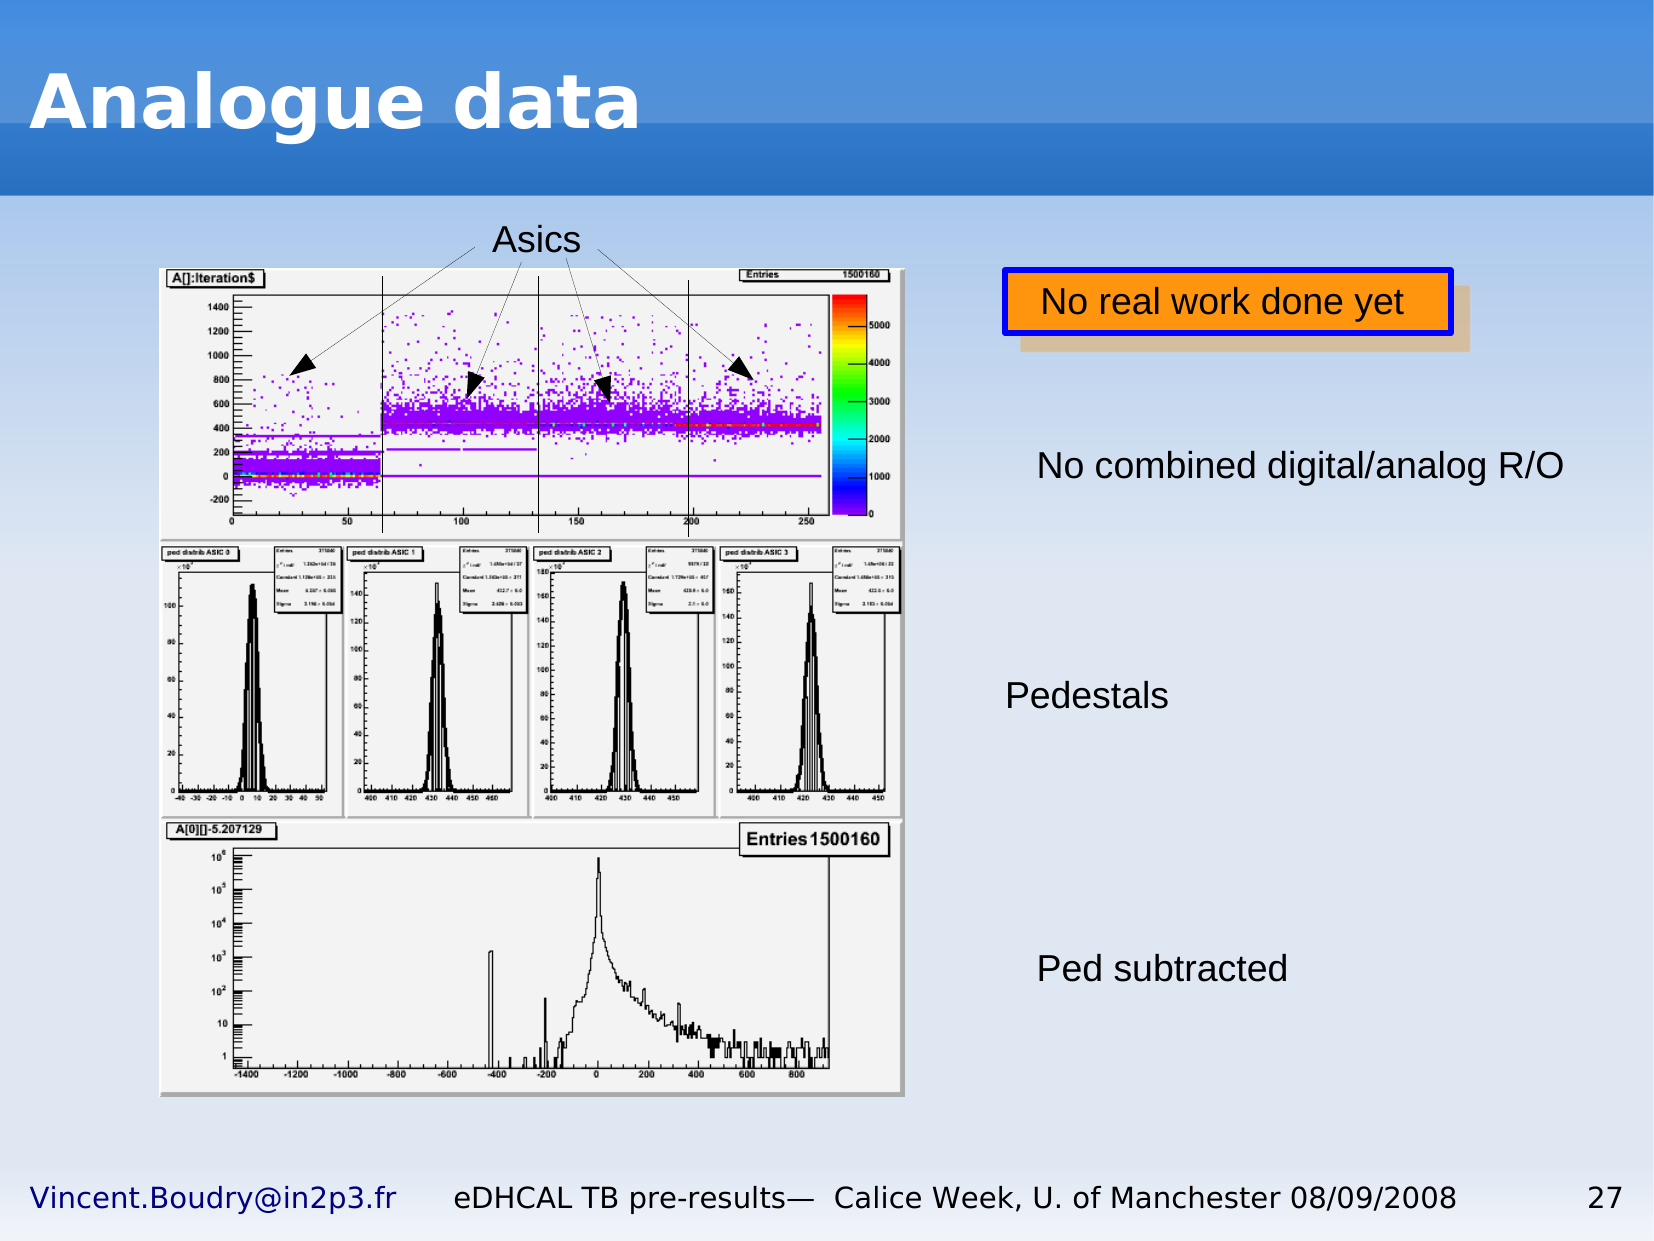

# Analogue data
Asics
No real work done yet
No combined digital/analog R/O
Pedestals
Ped subtracted
eDHCAL TB pre-results— Calice Week, U. of Manchester 08/09/2008
27